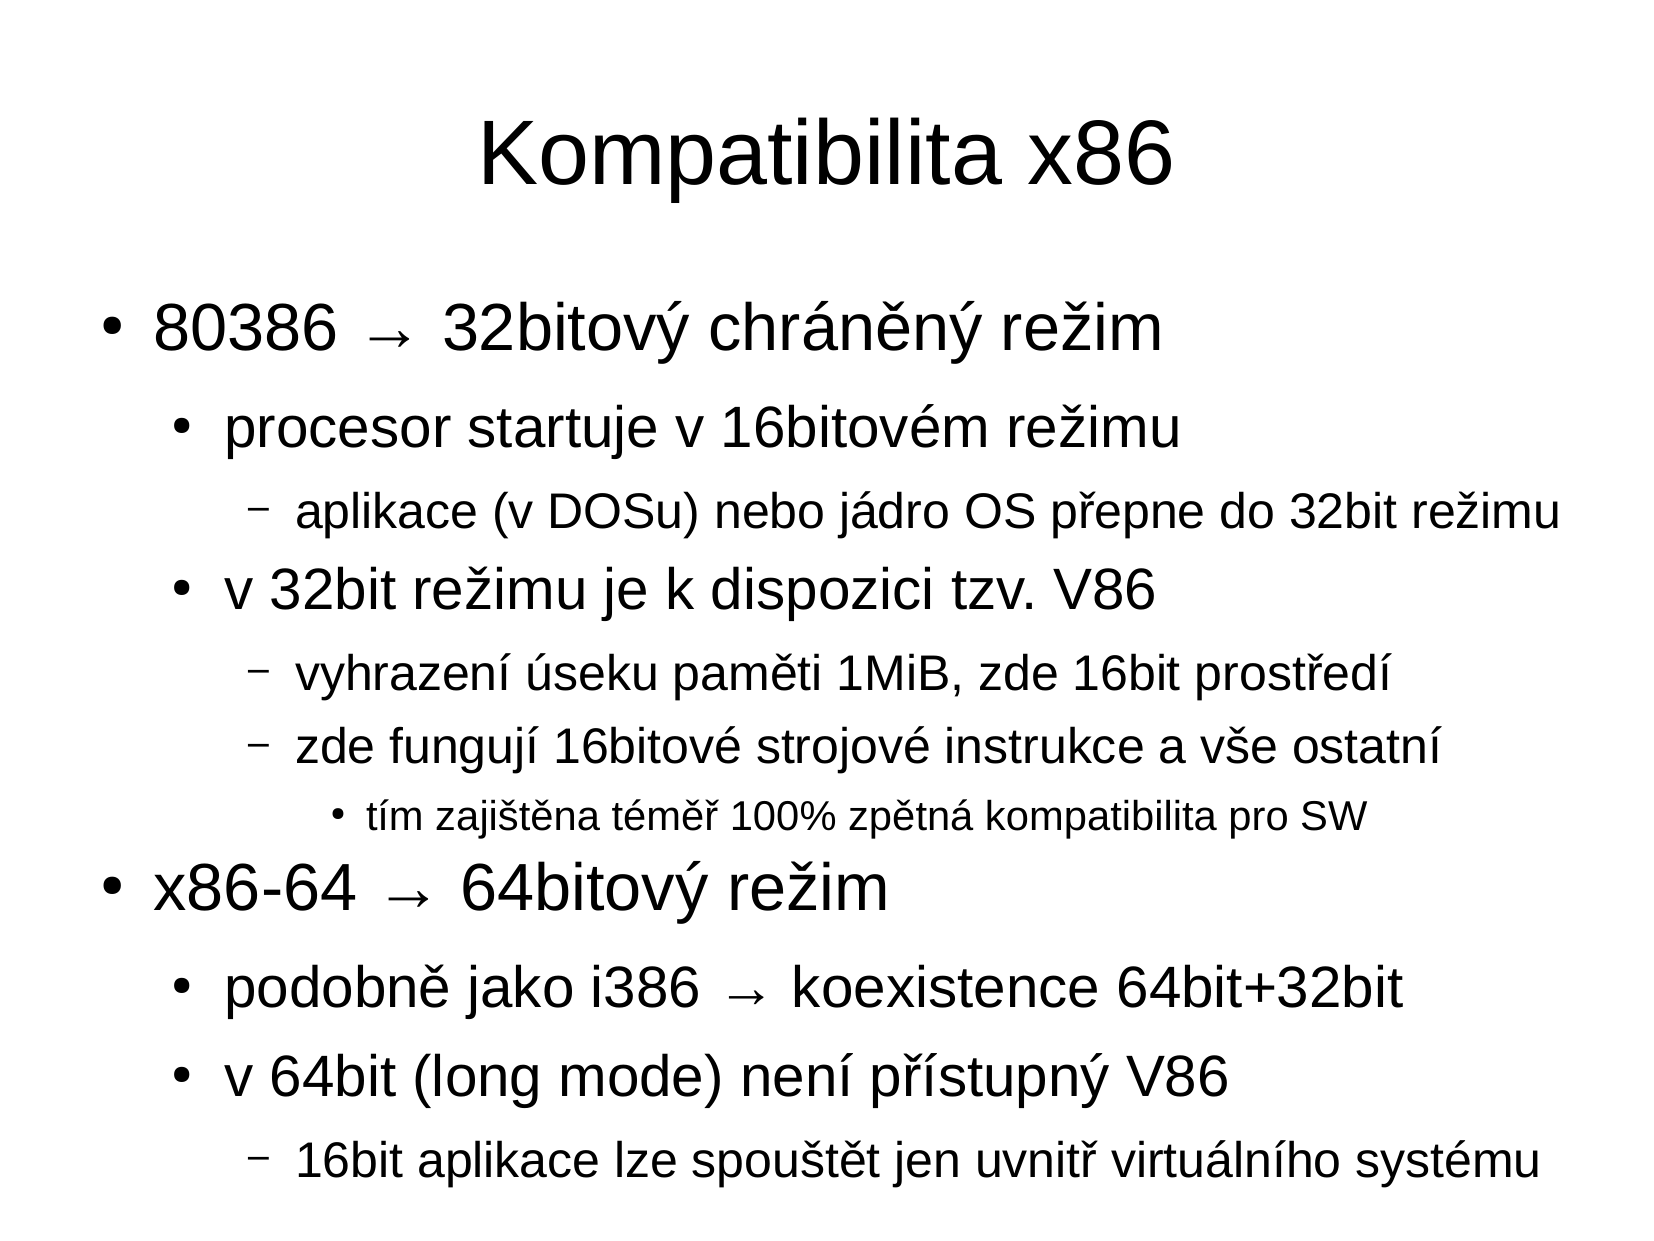

# Kompatibilita x86
80386 → 32bitový chráněný režim
procesor startuje v 16bitovém režimu
aplikace (v DOSu) nebo jádro OS přepne do 32bit režimu
v 32bit režimu je k dispozici tzv. V86
vyhrazení úseku paměti 1MiB, zde 16bit prostředí
zde fungují 16bitové strojové instrukce a vše ostatní
tím zajištěna téměř 100% zpětná kompatibilita pro SW
x86-64 → 64bitový režim
podobně jako i386 → koexistence 64bit+32bit
v 64bit (long mode) není přístupný V86
16bit aplikace lze spouštět jen uvnitř virtuálního systému